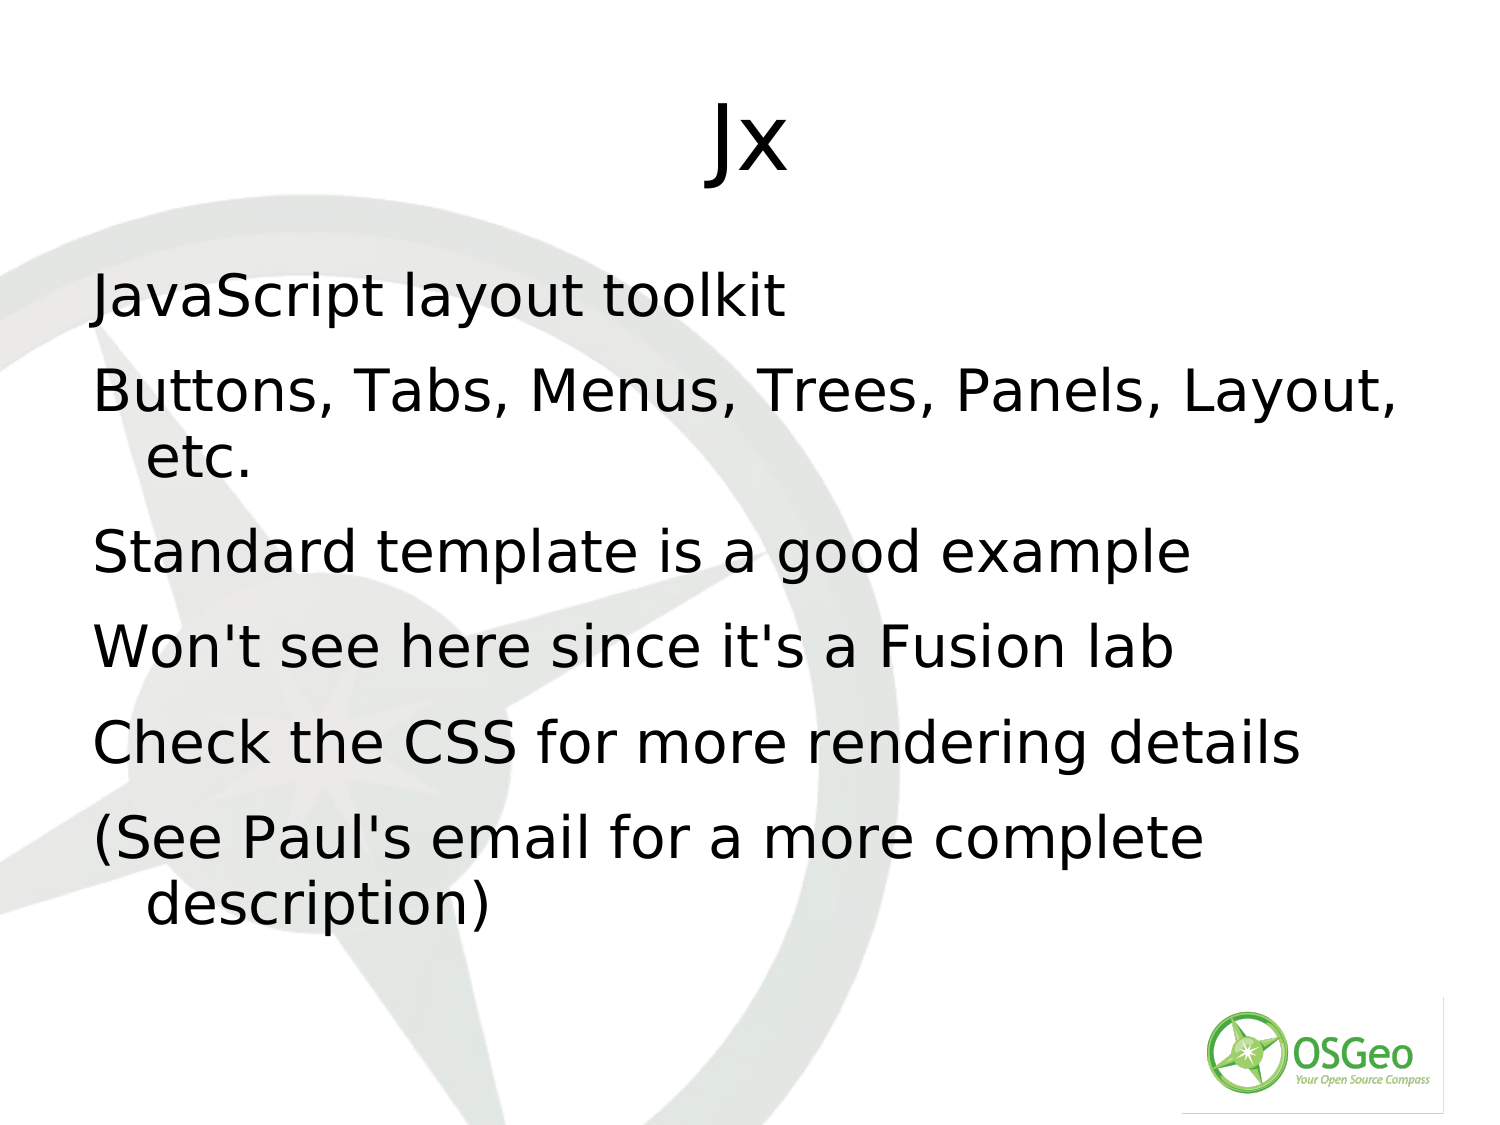

# Jx
JavaScript layout toolkit
Buttons, Tabs, Menus, Trees, Panels, Layout, etc.
Standard template is a good example
Won't see here since it's a Fusion lab
Check the CSS for more rendering details
(See Paul's email for a more complete description)